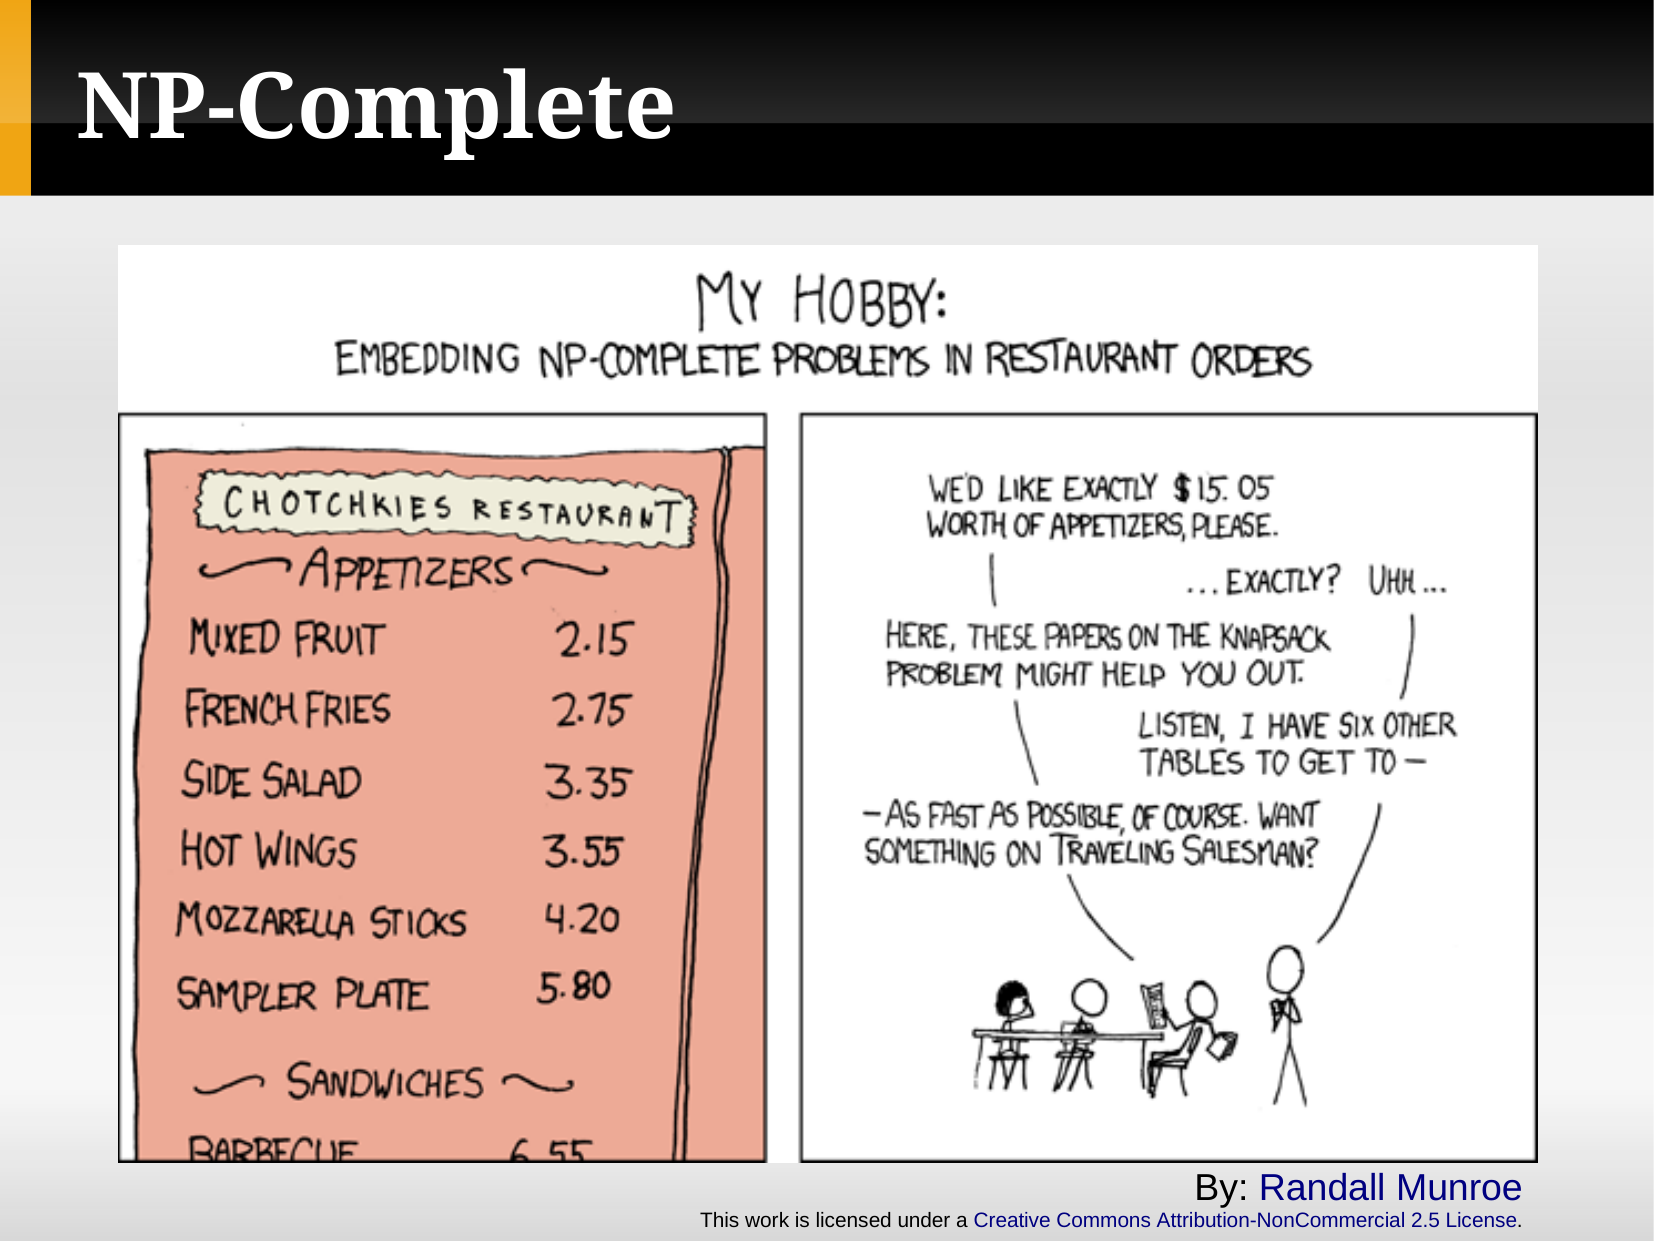

# NP-Complete
By: Randall Munroe
This work is licensed under a Creative Commons Attribution-NonCommercial 2.5 License.